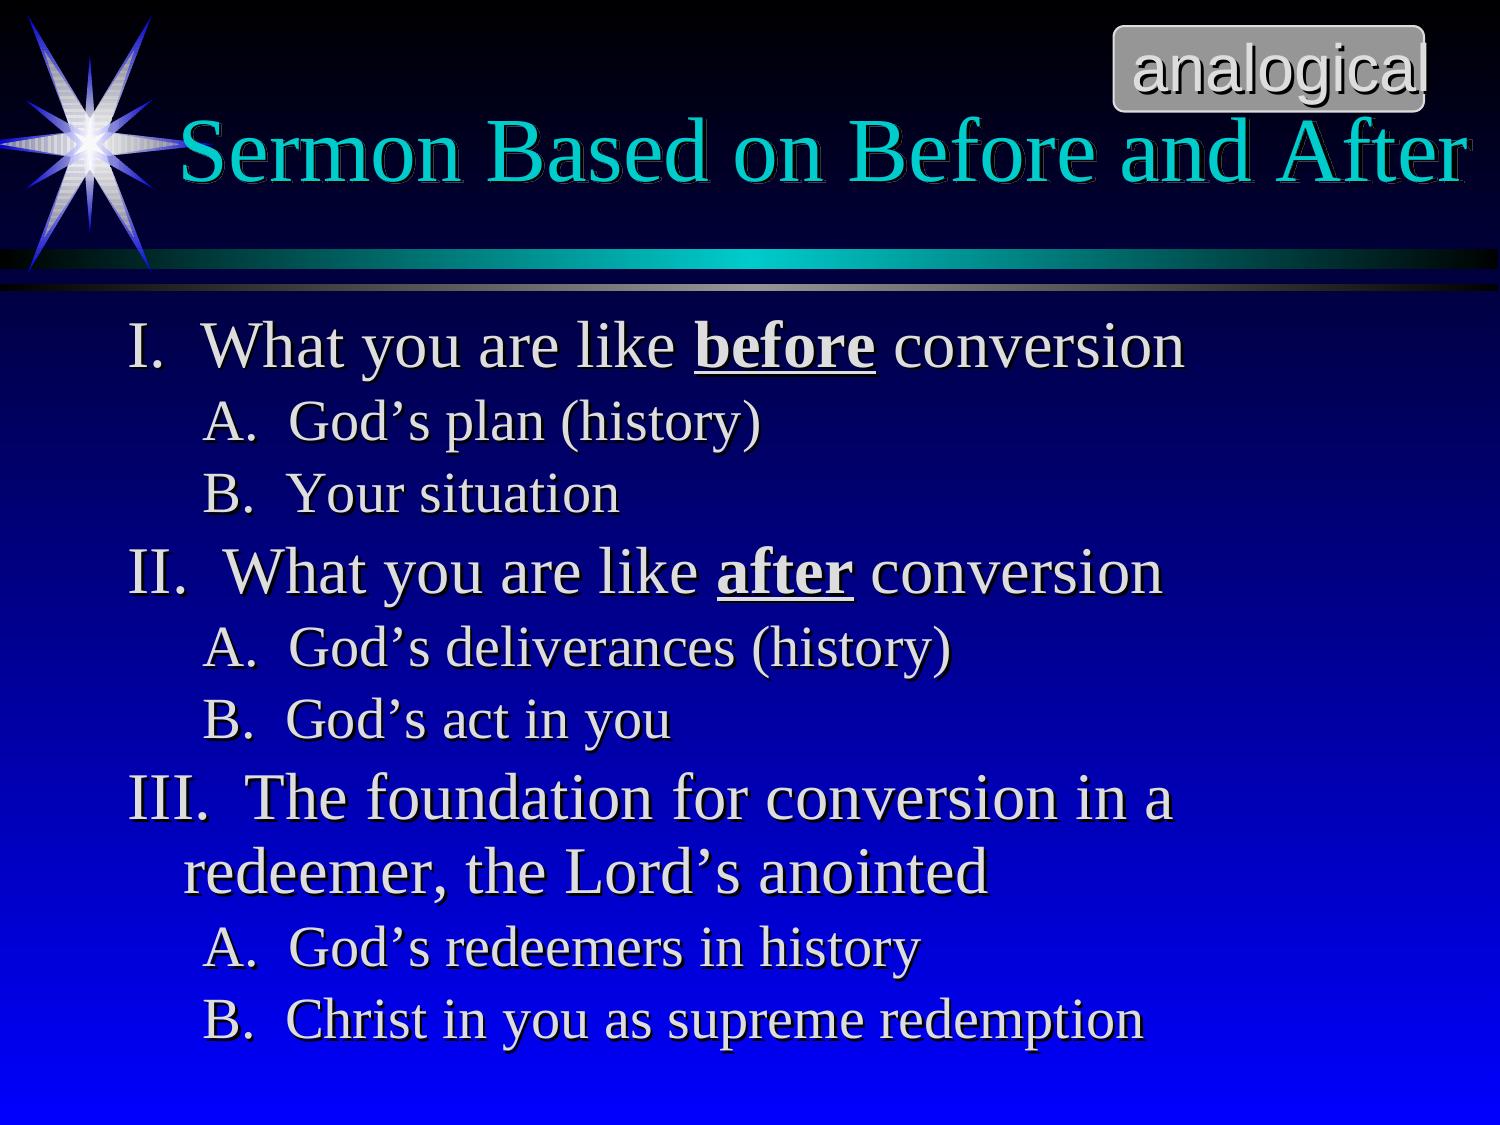

analogical
# Sermon Based on Before and After
I. What you are like before conversion
A. God’s plan (history)
B. Your situation
II. What you are like after conversion
A. God’s deliverances (history)
B. God’s act in you
III. The foundation for conversion in a redeemer, the Lord’s anointed
A. God’s redeemers in history
B. Christ in you as supreme redemption